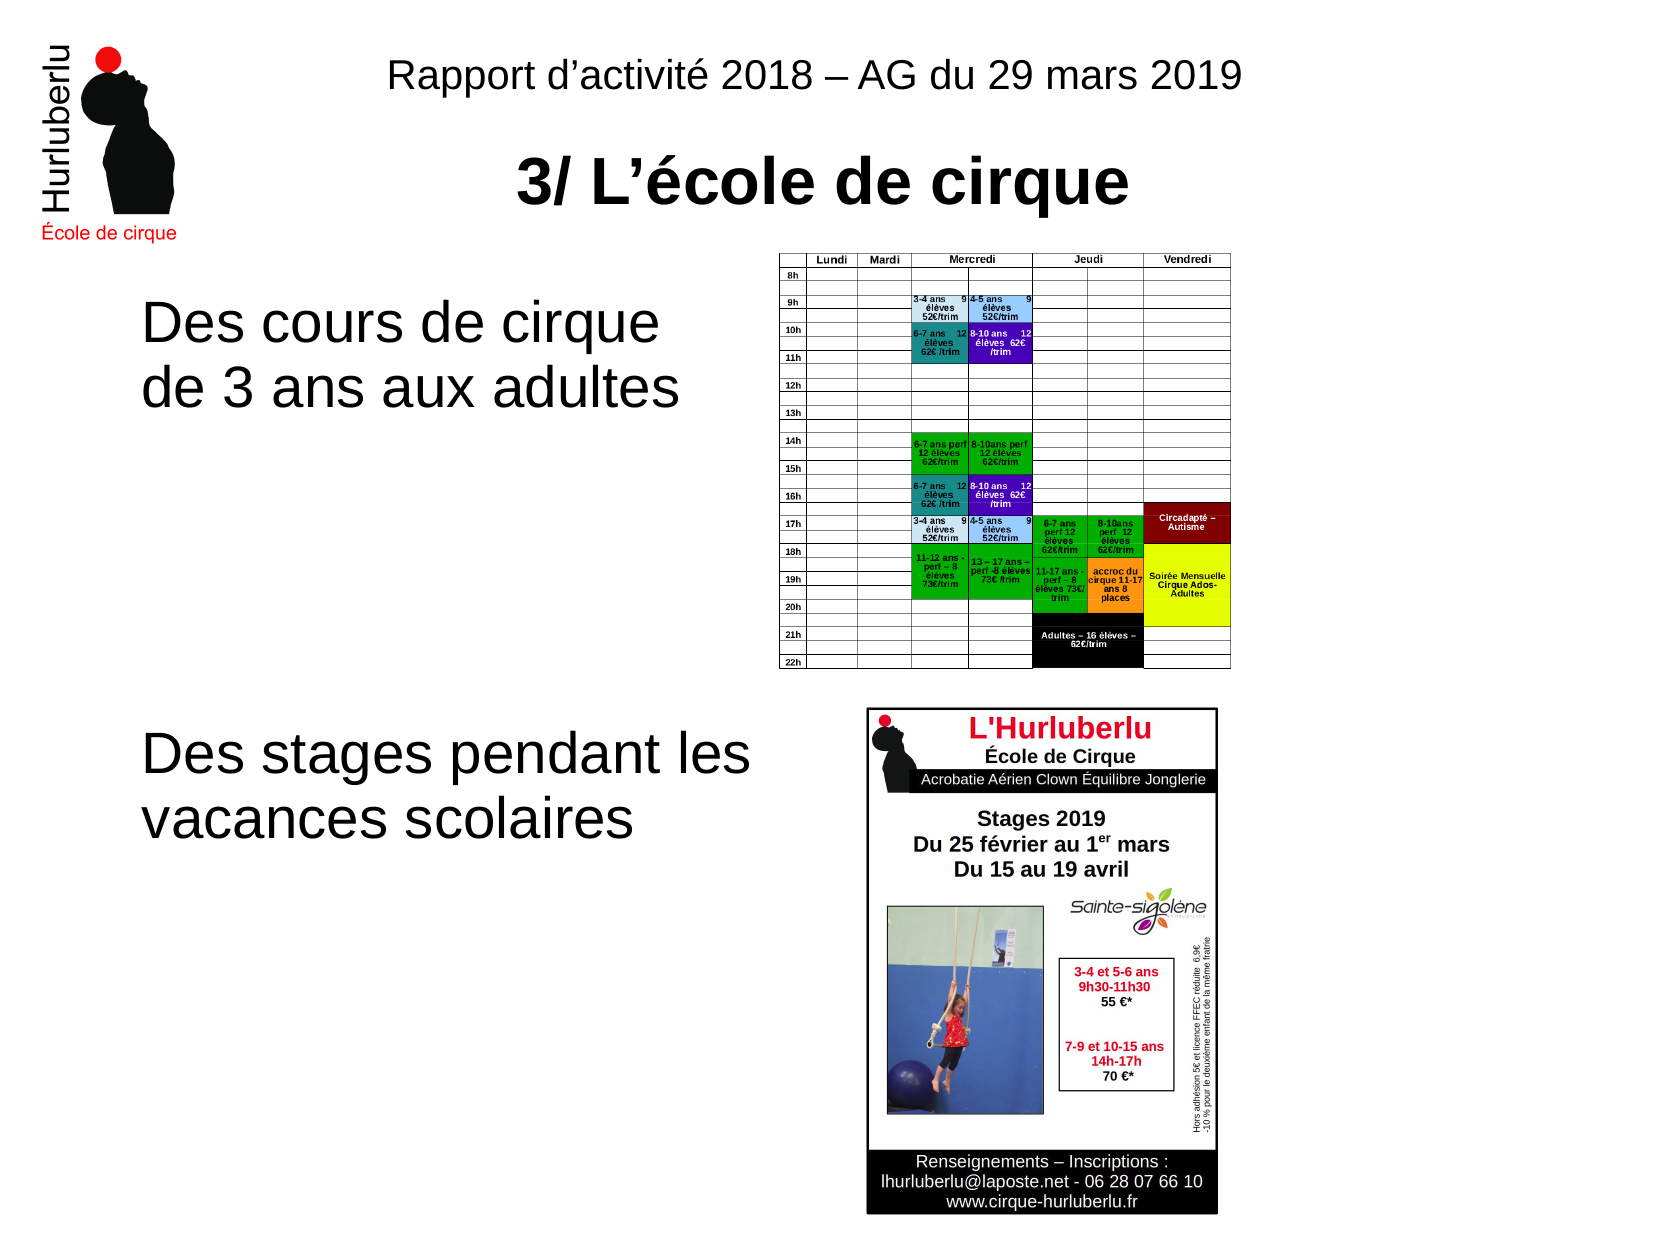

# Rapport d’activité 2018 – AG du 29 mars 2019 3/ L’école de cirque
Des cours de cirque
de 3 ans aux adultes
Des stages pendant les vacances scolaires